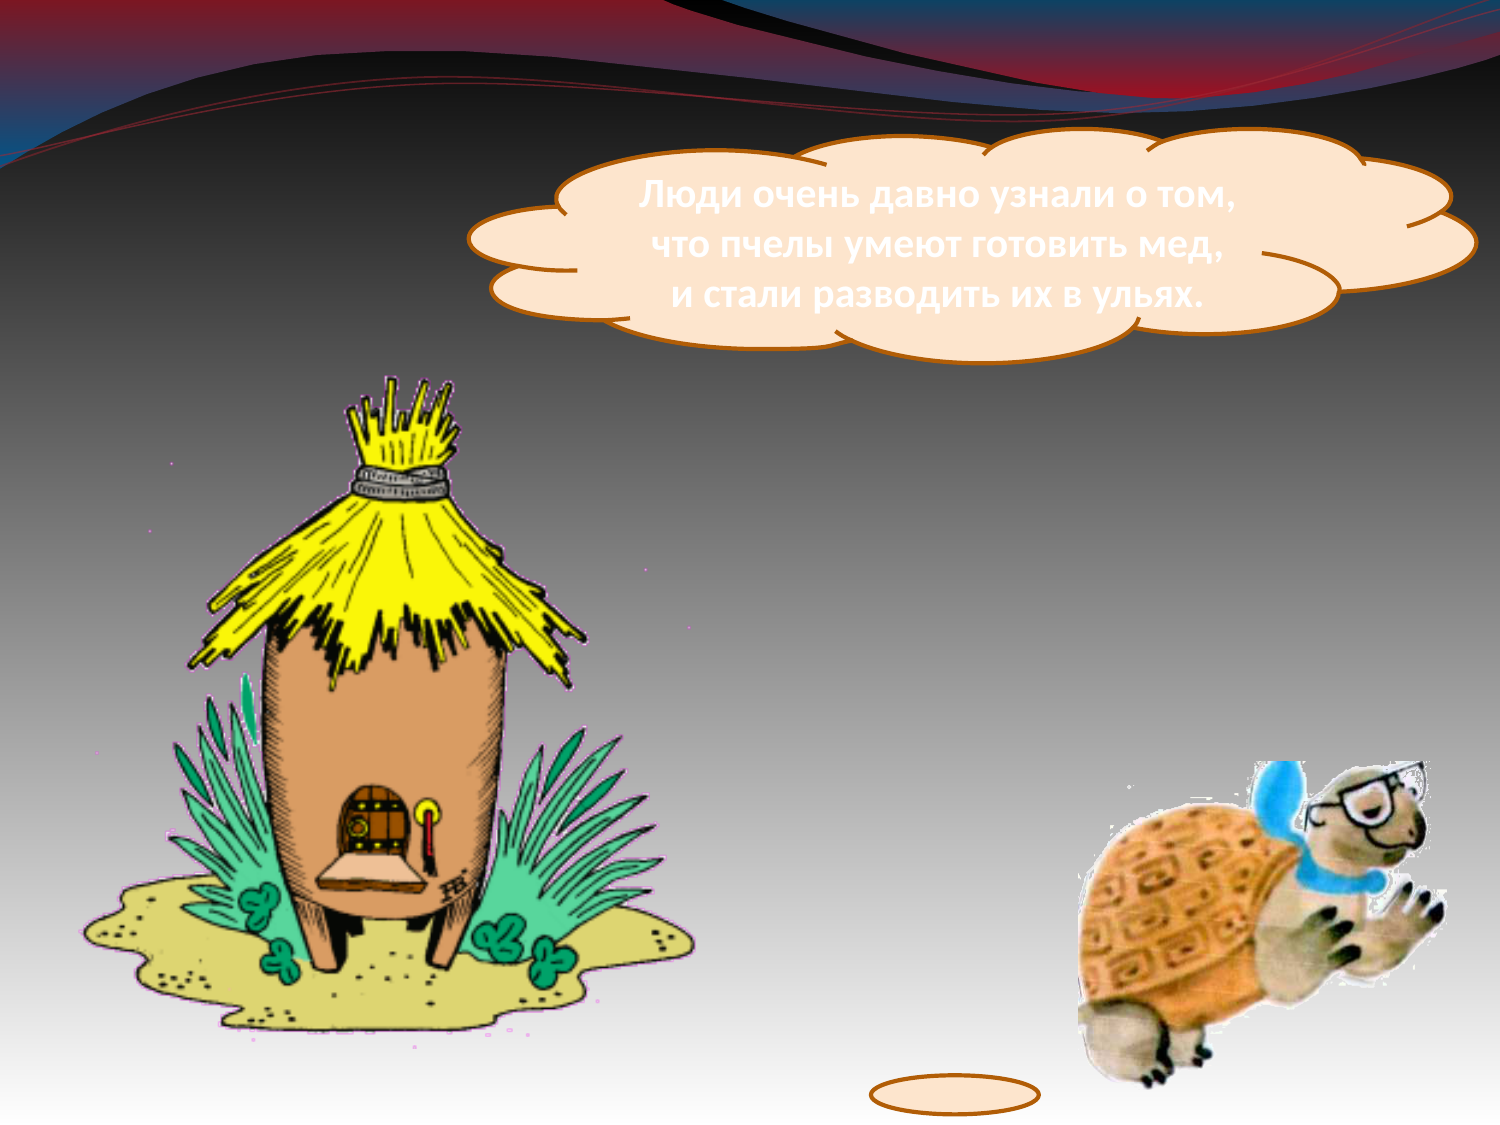

Люди очень давно узнали о том, что пчелы умеют готовить мед, и стали разводить их в ульях.